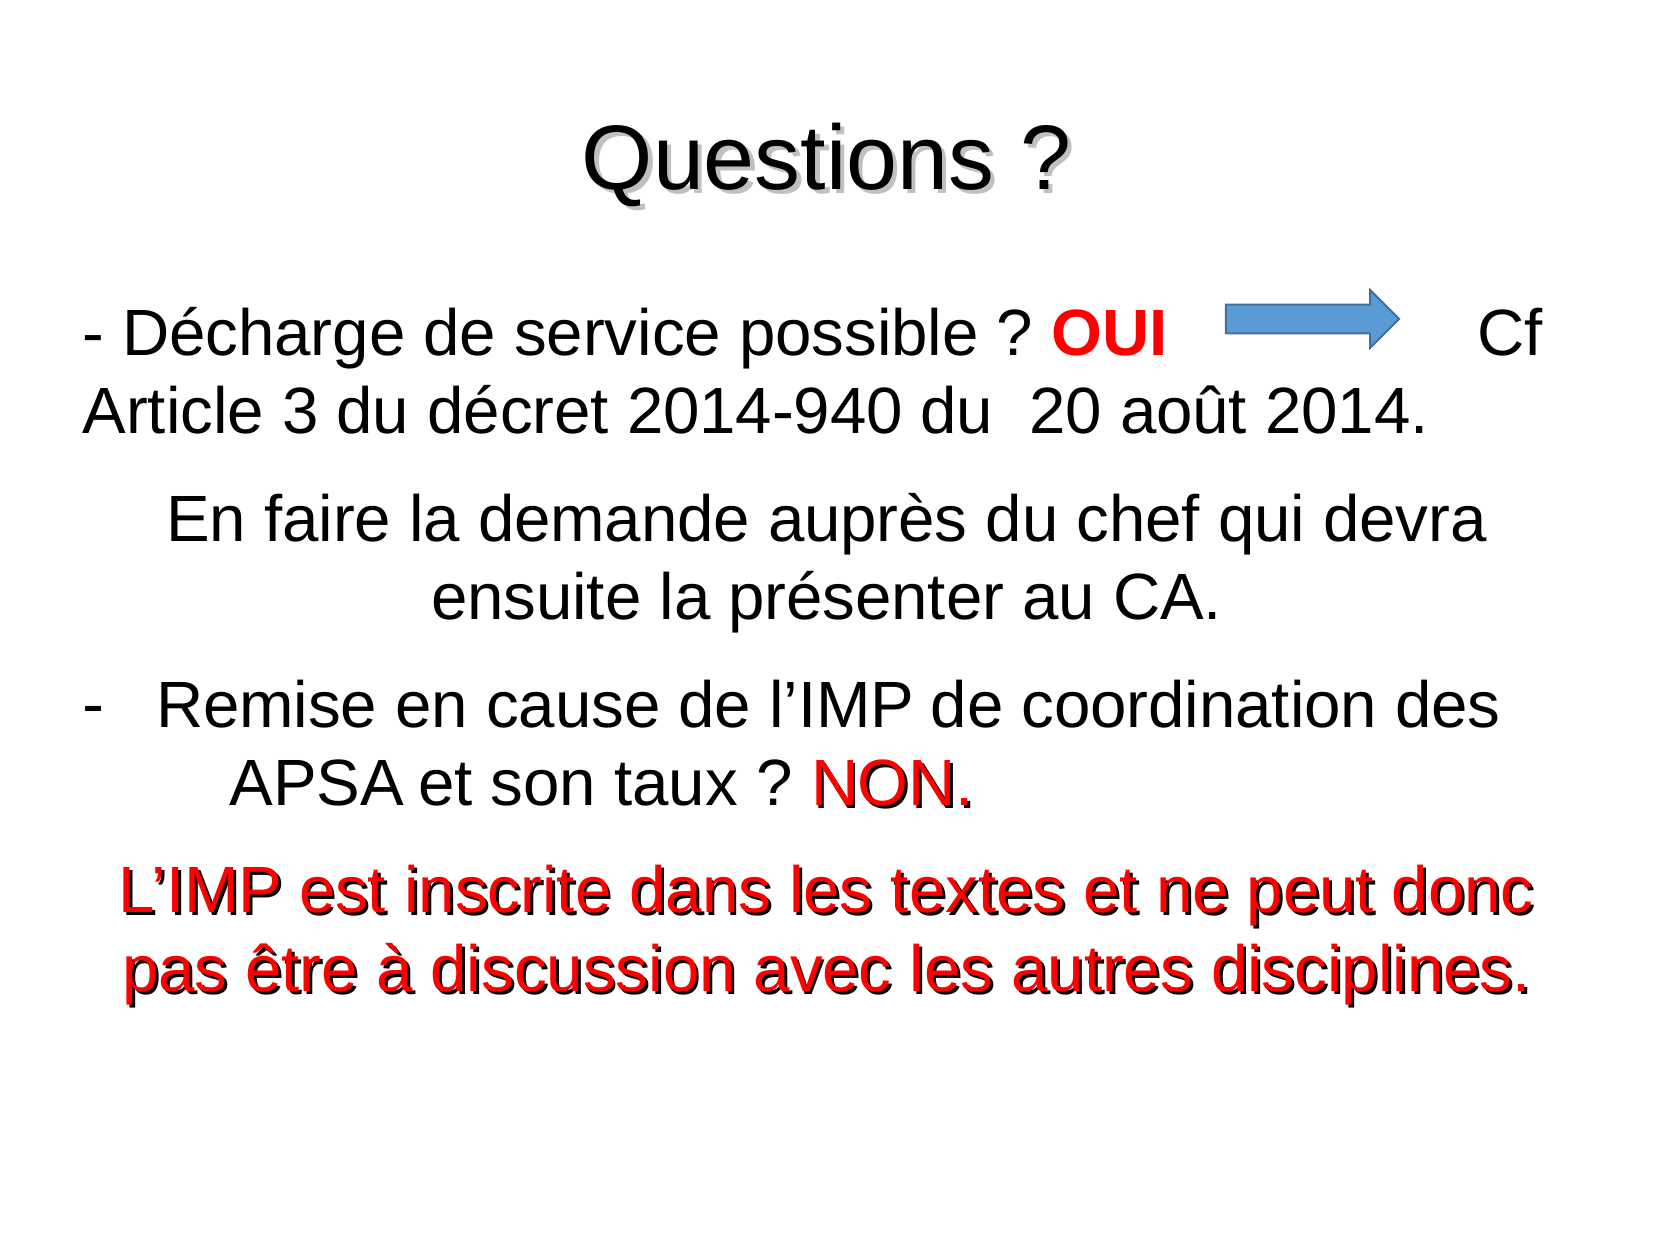

# Questions ?
- Décharge de service possible ? OUI Cf Article 3 du décret 2014-940 du 20 août 2014.
En faire la demande auprès du chef qui devra ensuite la présenter au CA.
Remise en cause de l’IMP de coordination des APSA et son taux ? NON.
L’IMP est inscrite dans les textes et ne peut donc pas être à discussion avec les autres disciplines.